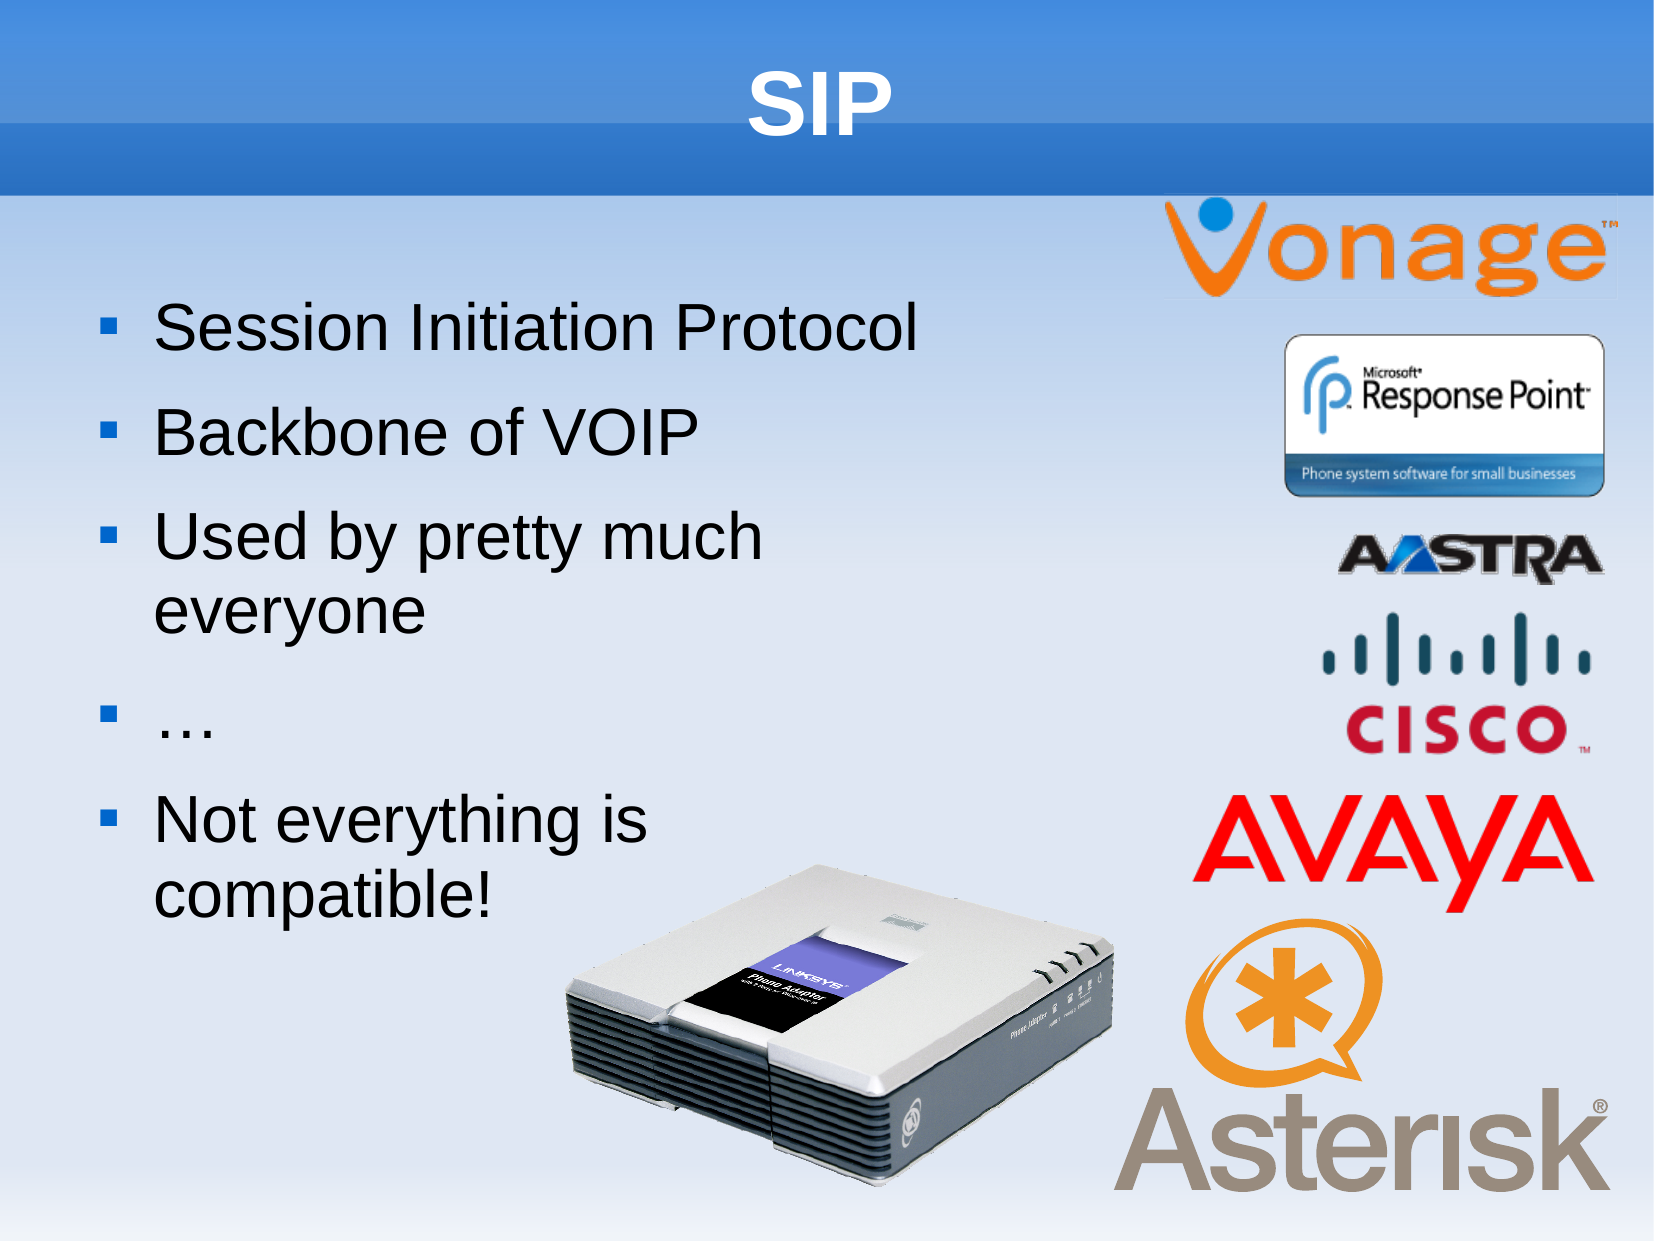

# SIP
Session Initiation Protocol
Backbone of VOIP
Used by pretty much everyone
…
Not everything is compatible!